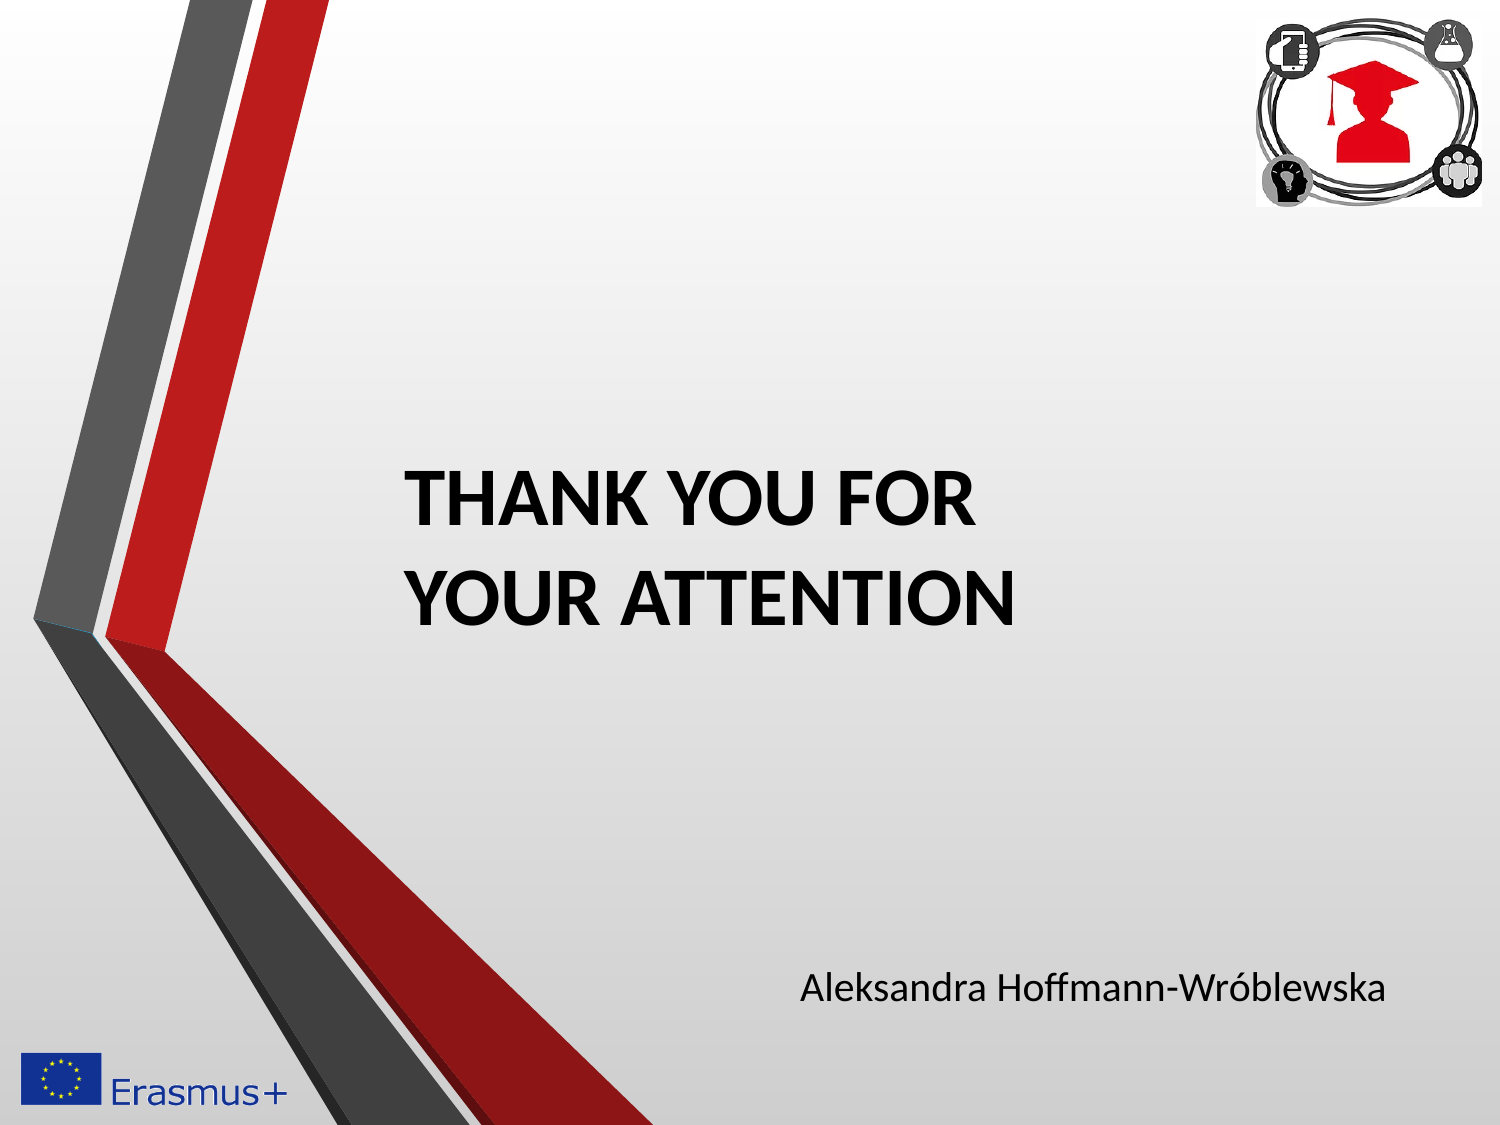

THANK YOU FOR
YOUR ATTENTION
Aleksandra Hoffmann-Wróblewska